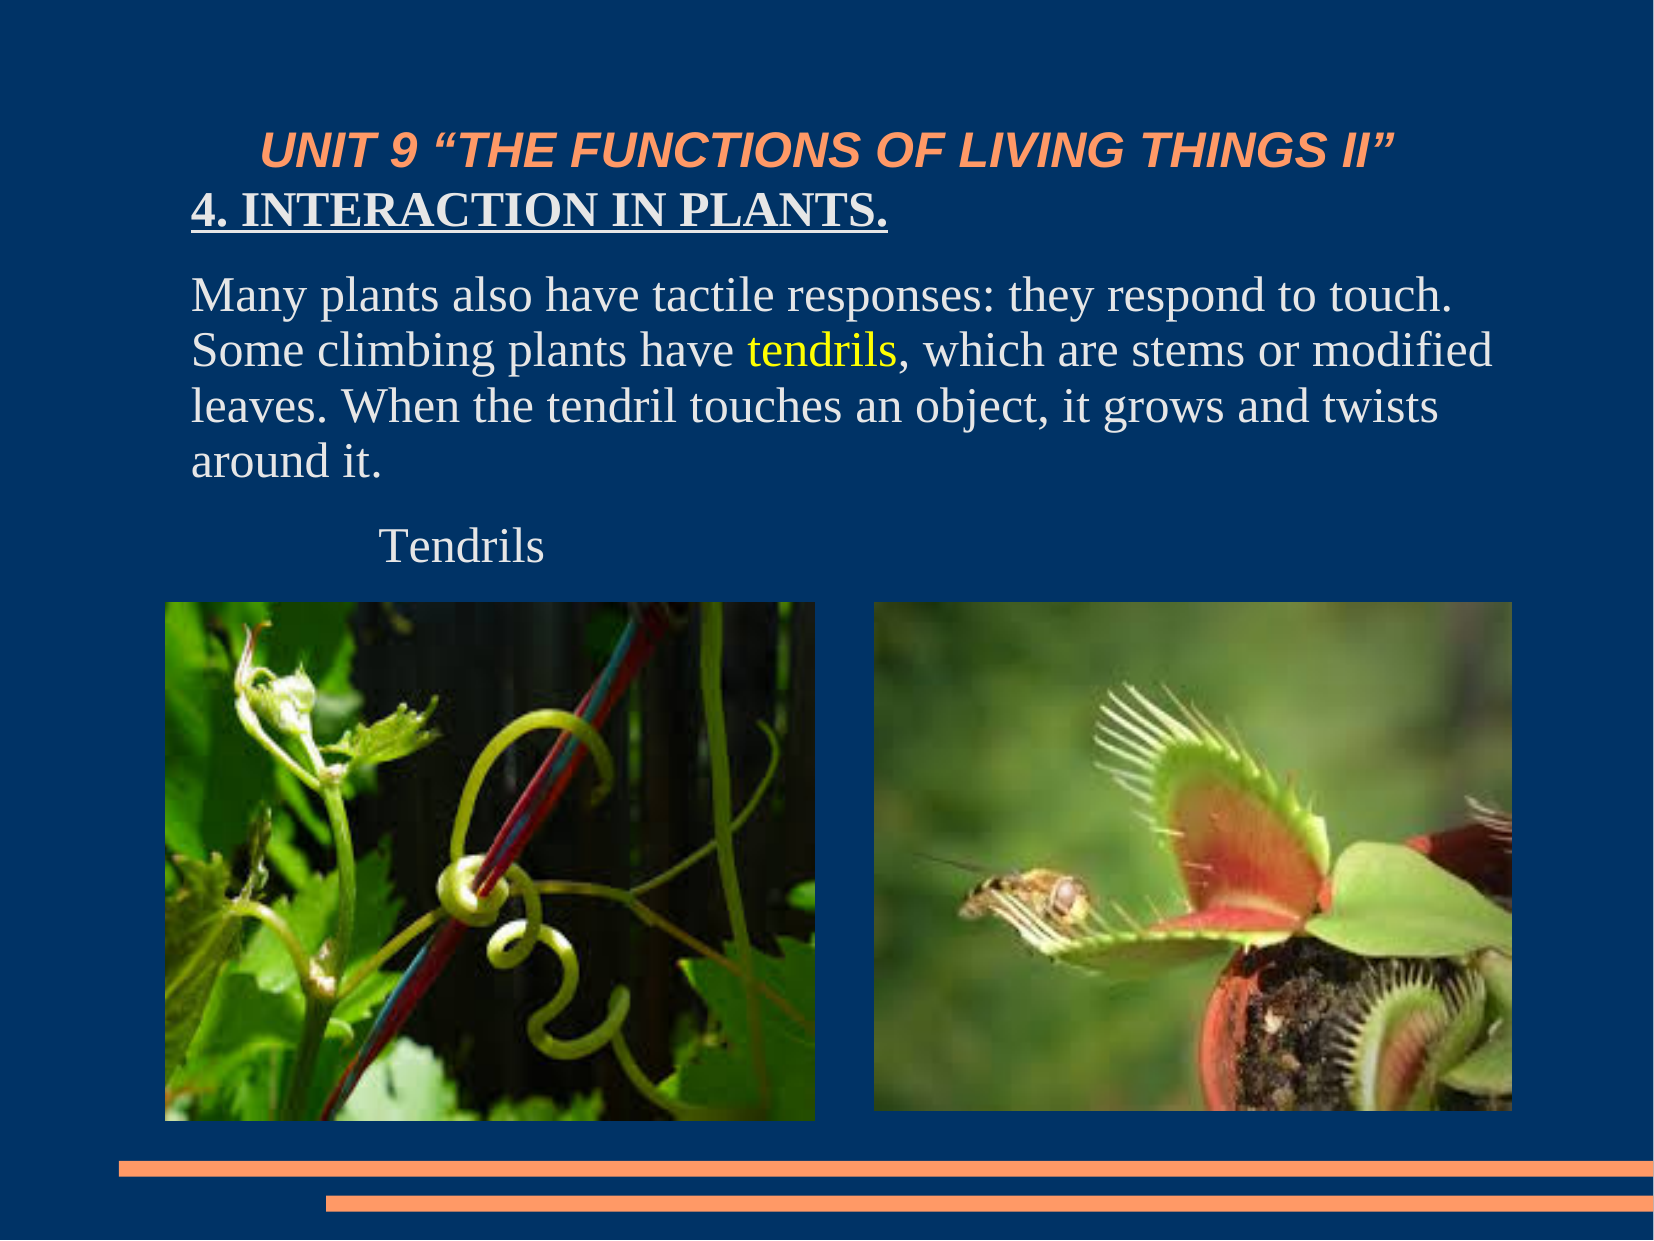

# UNIT 9 “THE FUNCTIONS OF LIVING THINGS II”
4. INTERACTION IN PLANTS.
Many plants also have tactile responses: they respond to touch. Some climbing plants have tendrils, which are stems or modified leaves. When the tendril touches an object, it grows and twists around it.
 Tendrils